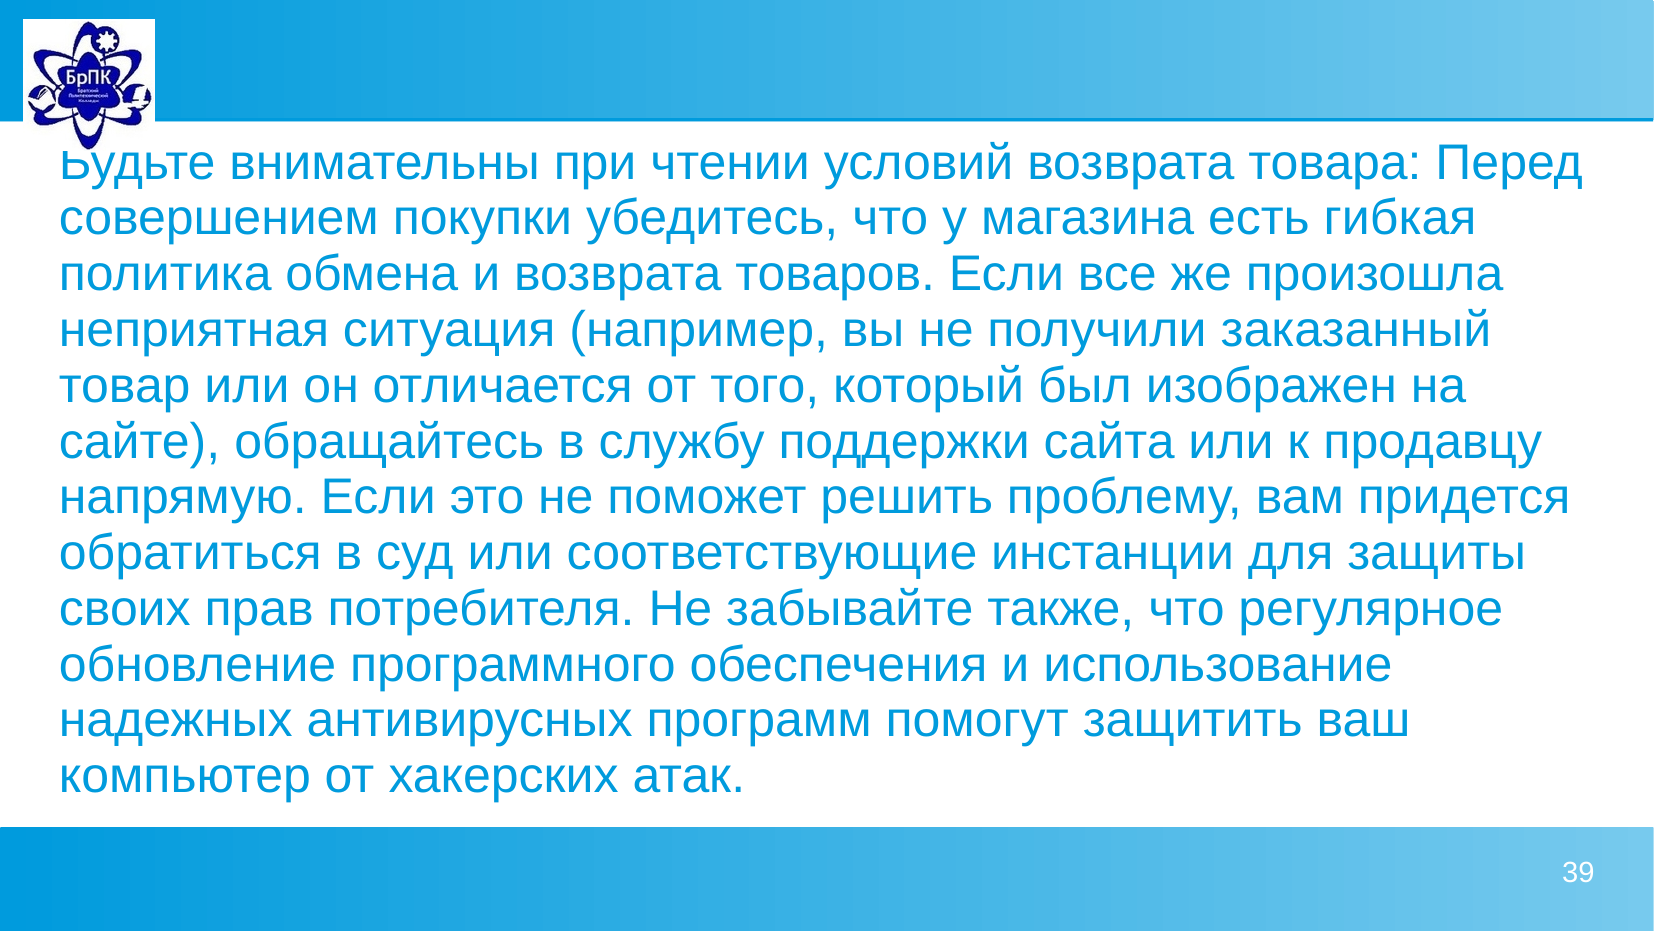

# Будьте внимательны при чтении условий возврата товара: Перед совершением покупки убедитесь, что у магазина есть гибкая политика обмена и возврата товаров. Если все же произошла неприятная ситуация (например, вы не получили заказанный товар или он отличается от того, который был изображен на сайте), обращайтесь в службу поддержки сайта или к продавцу напрямую. Если это не поможет решить проблему, вам придется обратиться в суд или соответствующие инстанции для защиты своих прав потребителя. Не забывайте также, что регулярное обновление программного обеспечения и использование надежных антивирусных программ помогут защитить ваш компьютер от хакерских атак.
39